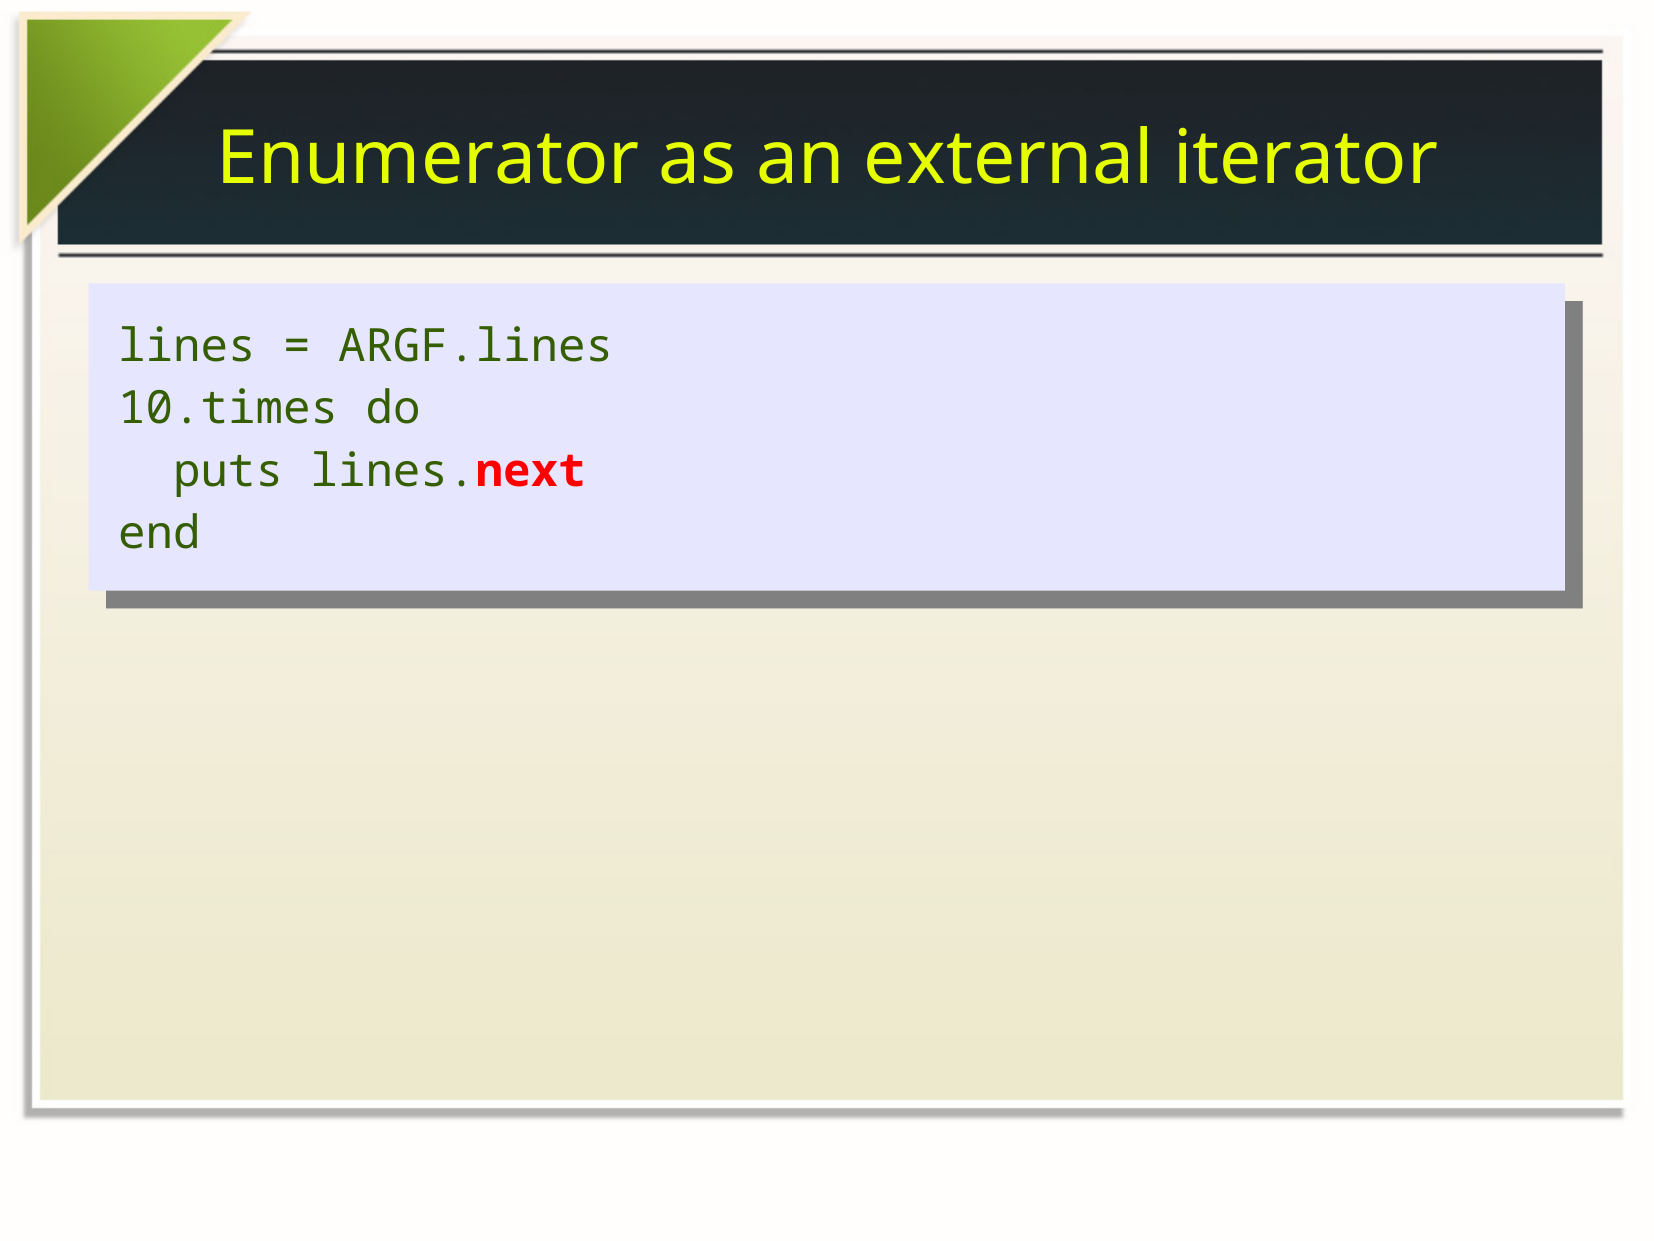

# Enumerator as an external iterator
lines = ARGF.lines
10.times do
 puts lines.next
end